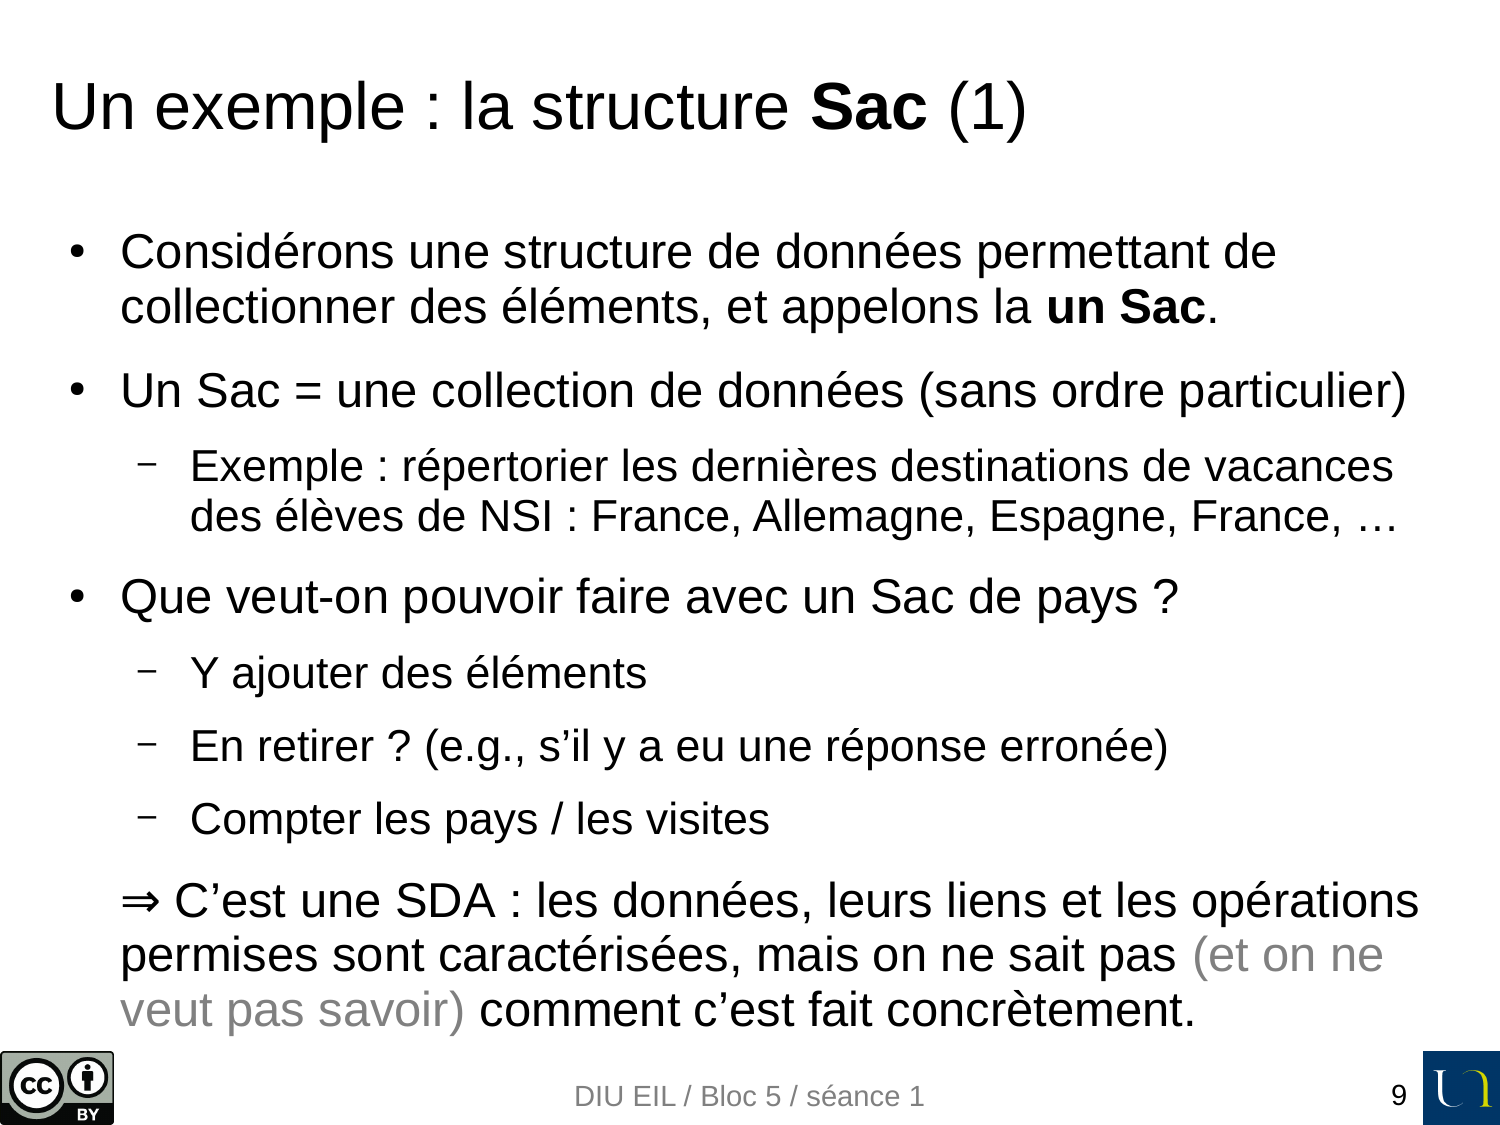

# Un exemple : la structure Sac (1)
Considérons une structure de données permettant de collectionner des éléments, et appelons la un Sac.
Un Sac = une collection de données (sans ordre particulier)
Exemple : répertorier les dernières destinations de vacances des élèves de NSI : France, Allemagne, Espagne, France, …
Que veut-on pouvoir faire avec un Sac de pays ?
Y ajouter des éléments
En retirer ? (e.g., s’il y a eu une réponse erronée)
Compter les pays / les visites
⇒ C’est une SDA : les données, leurs liens et les opérations permises sont caractérisées, mais on ne sait pas (et on ne veut pas savoir) comment c’est fait concrètement.
9